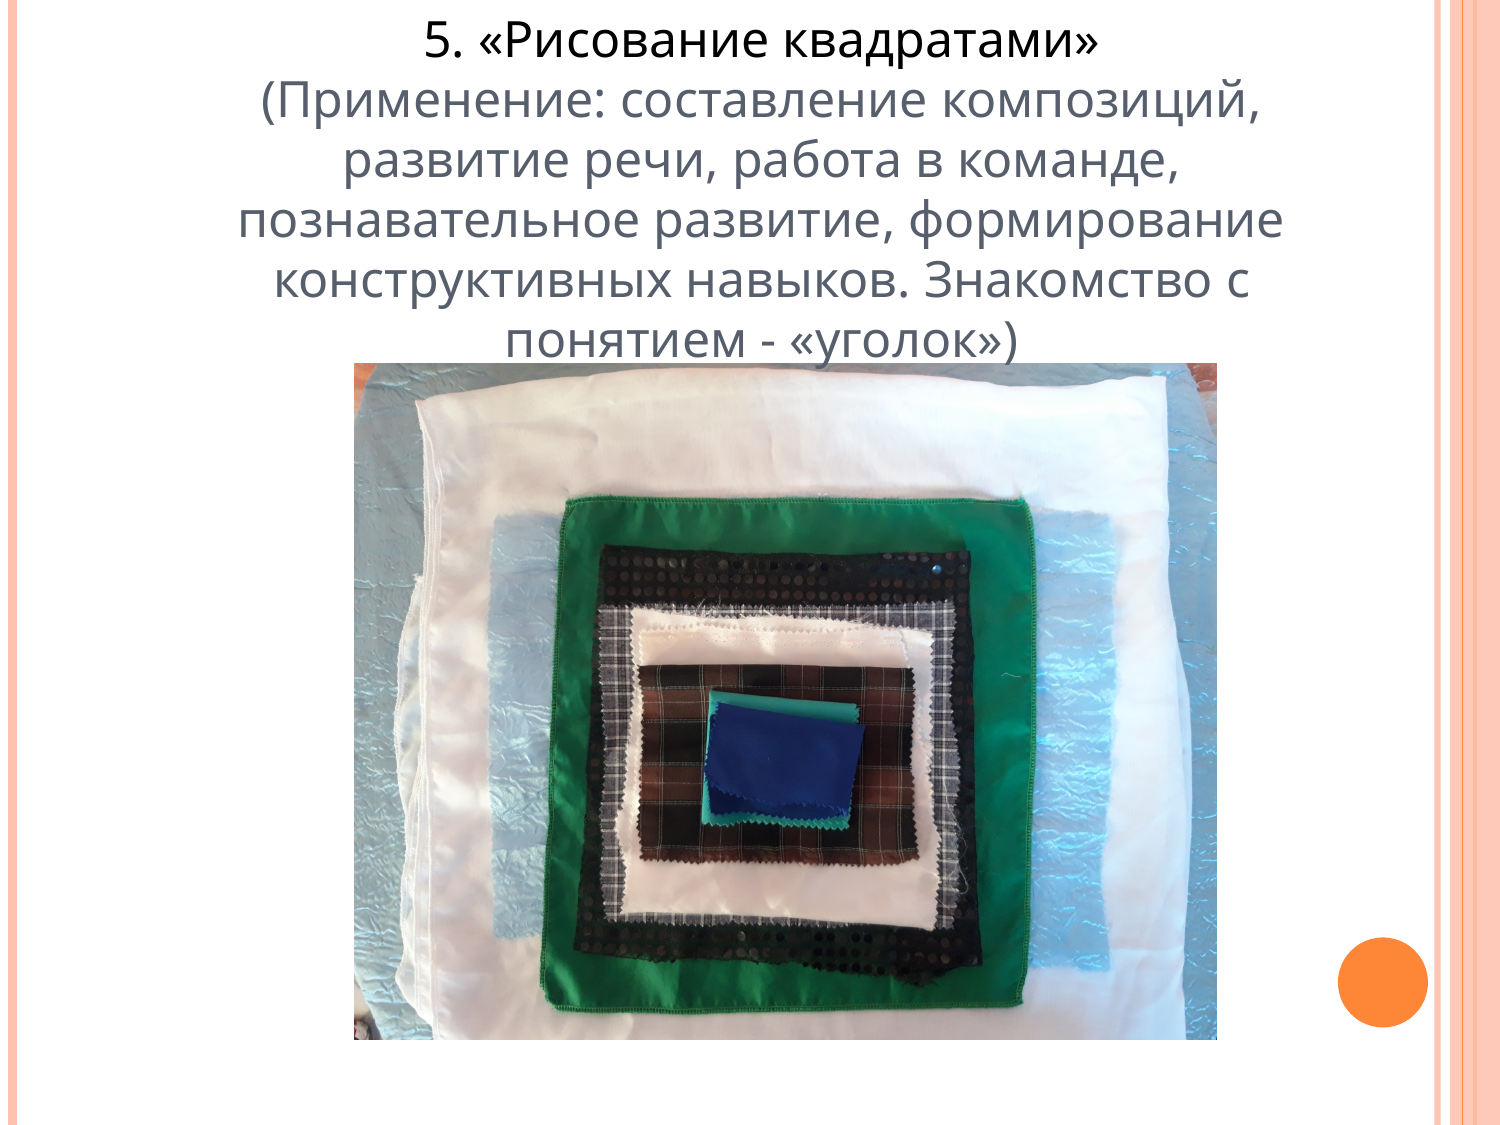

5. «Рисование квадратами»
(Применение: составление композиций, развитие речи, работа в команде, познавательное развитие, формирование конструктивных навыков. Знакомство с понятием - «уголок»)